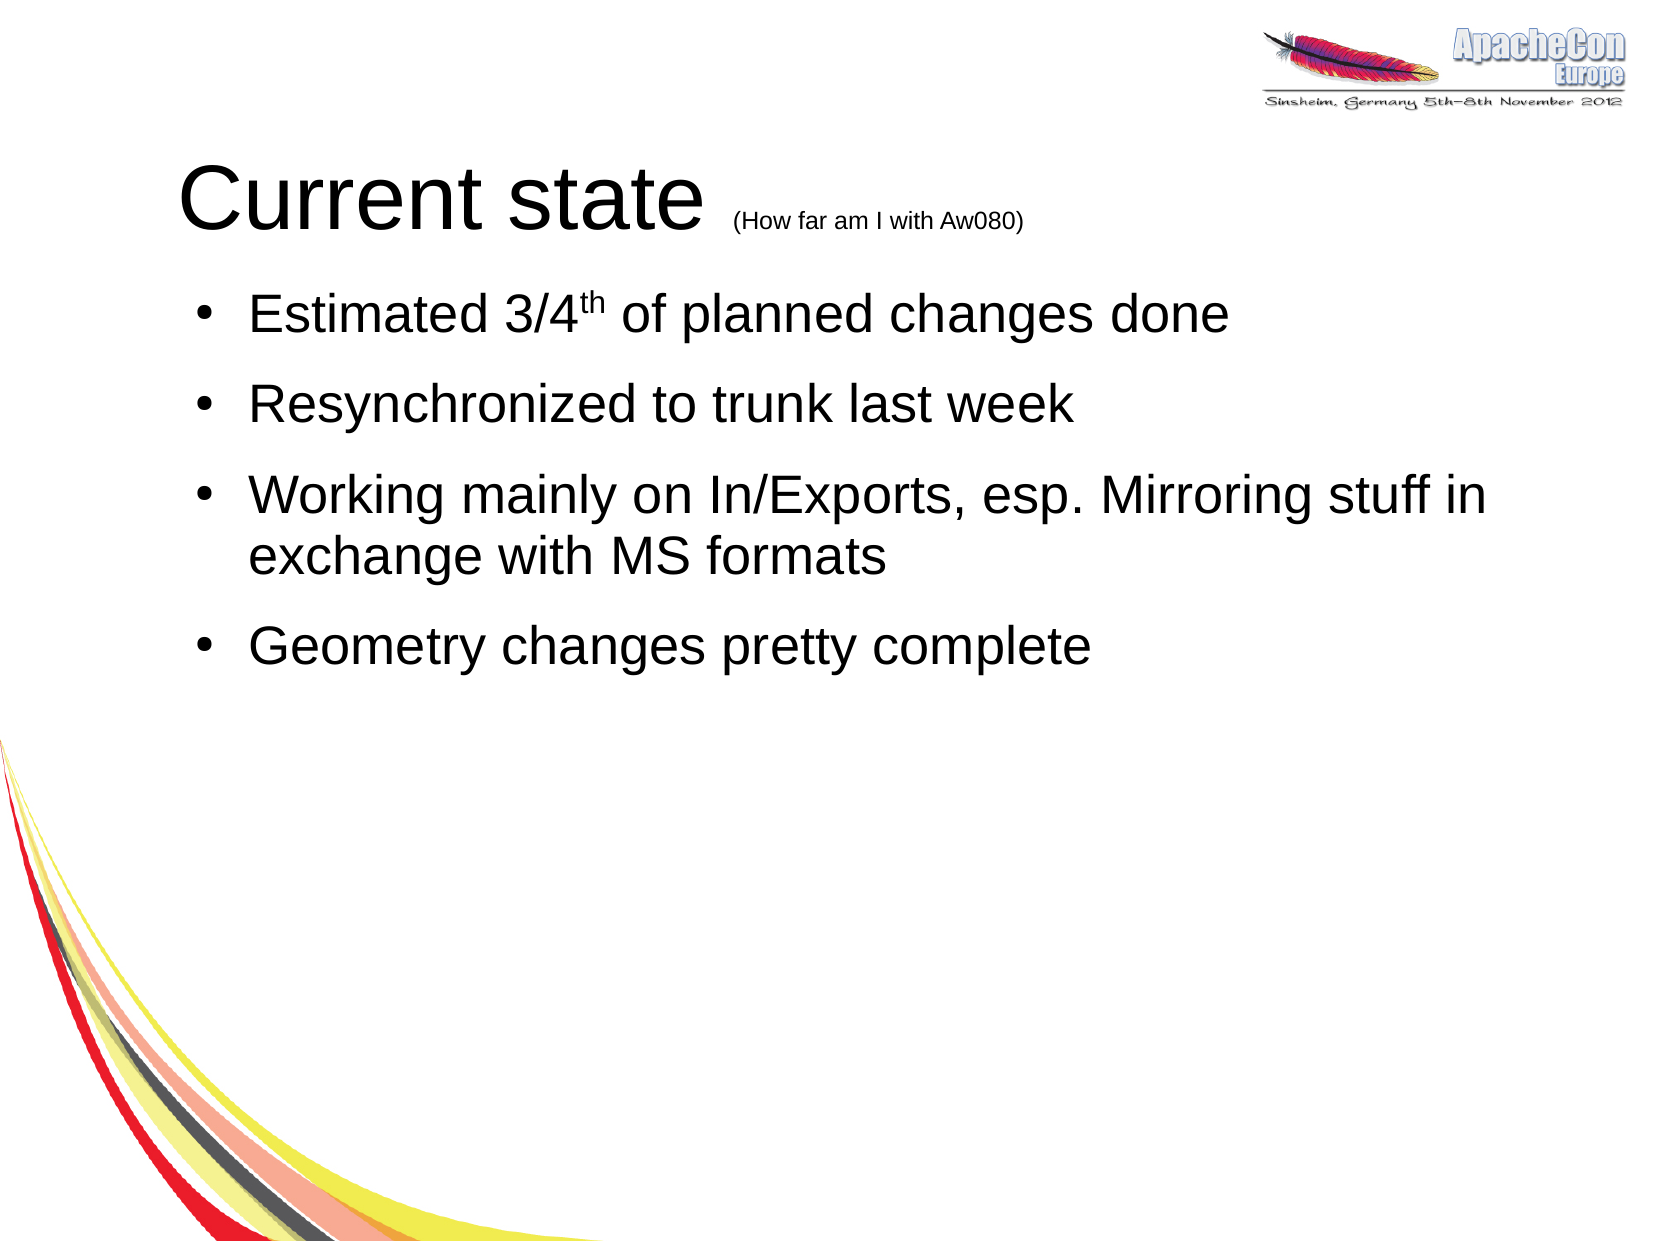

# Current state (How far am I with Aw080)
Estimated 3/4th of planned changes done
Resynchronized to trunk last week
Working mainly on In/Exports, esp. Mirroring stuff in exchange with MS formats
Geometry changes pretty complete